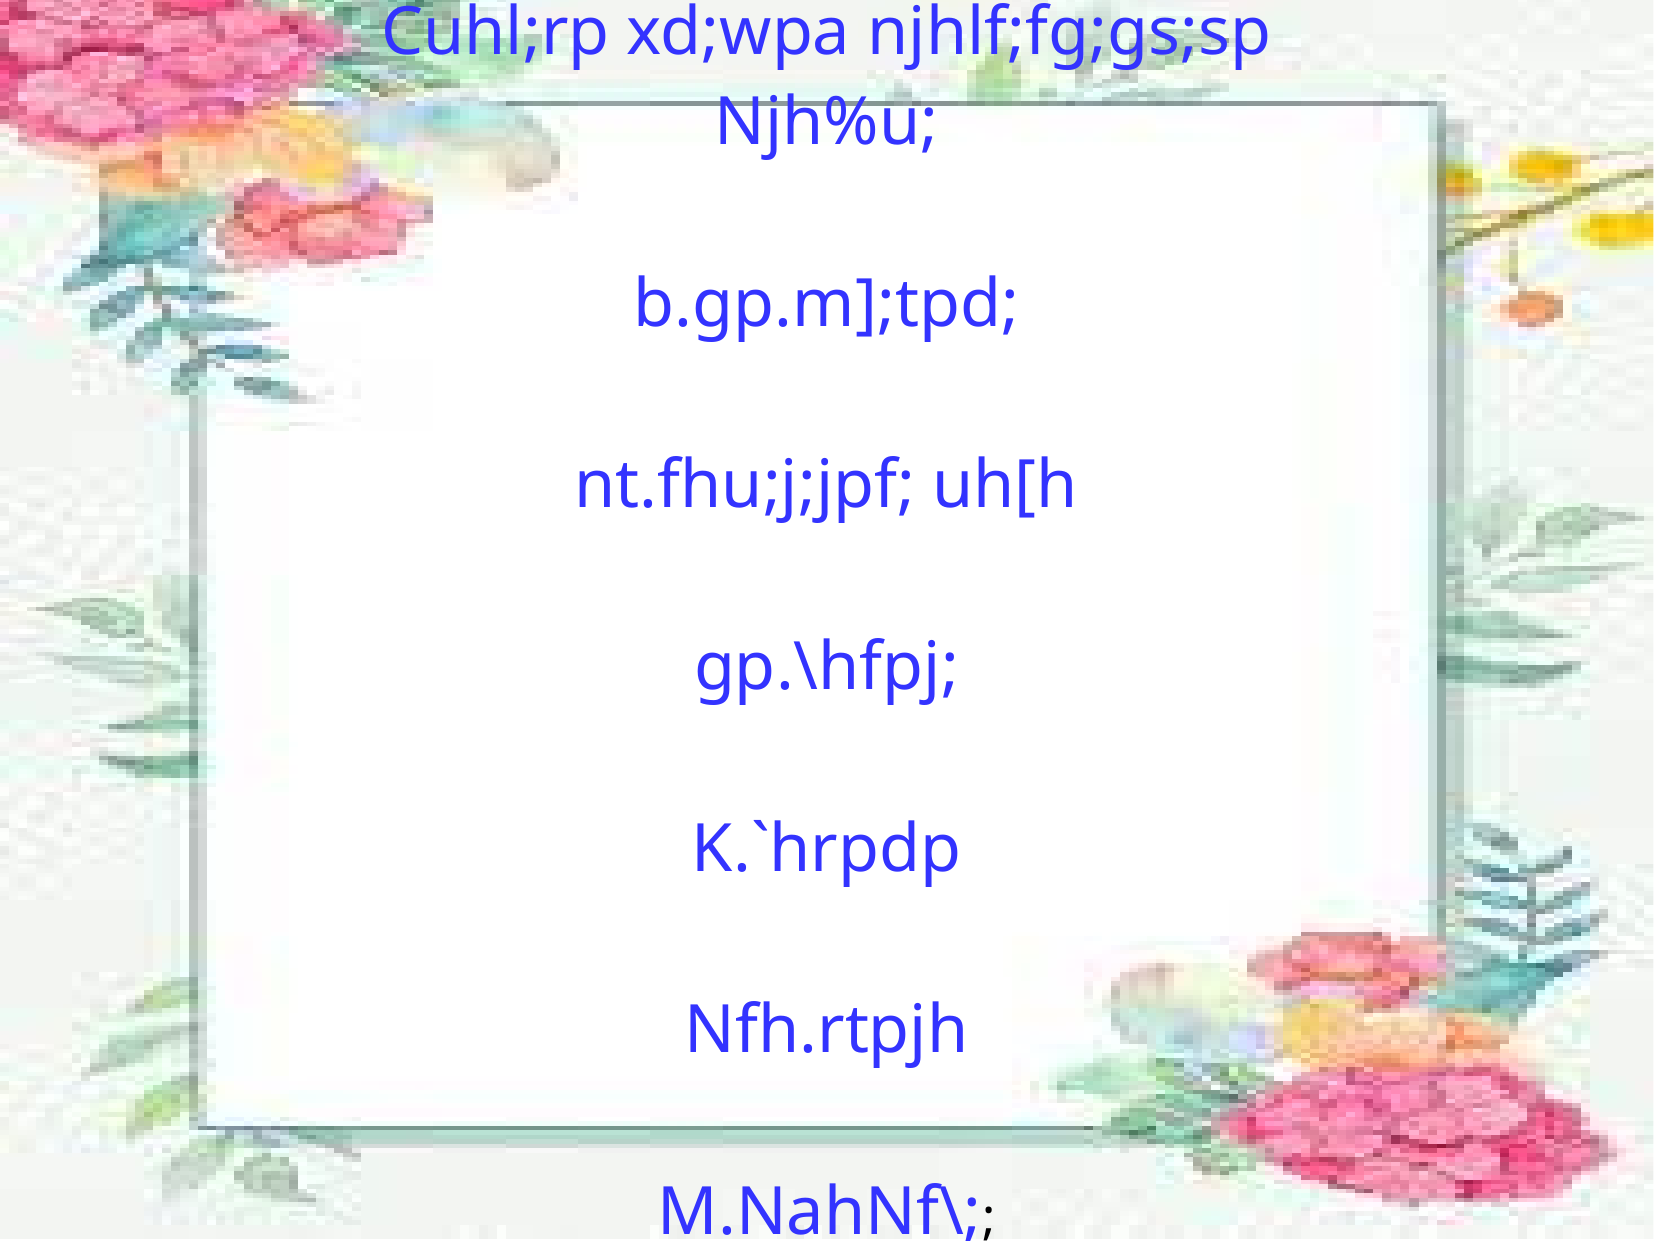

Cuhl;rp xd;wpa njhlf;fg;gs;sp
Njh%u;
b.gp.m];tpd;
nt.fhu;j;jpf; uh[h
gp.\hfpj;
K.`hrpdp
Nfh.rtpjh
M.NahNf\;;